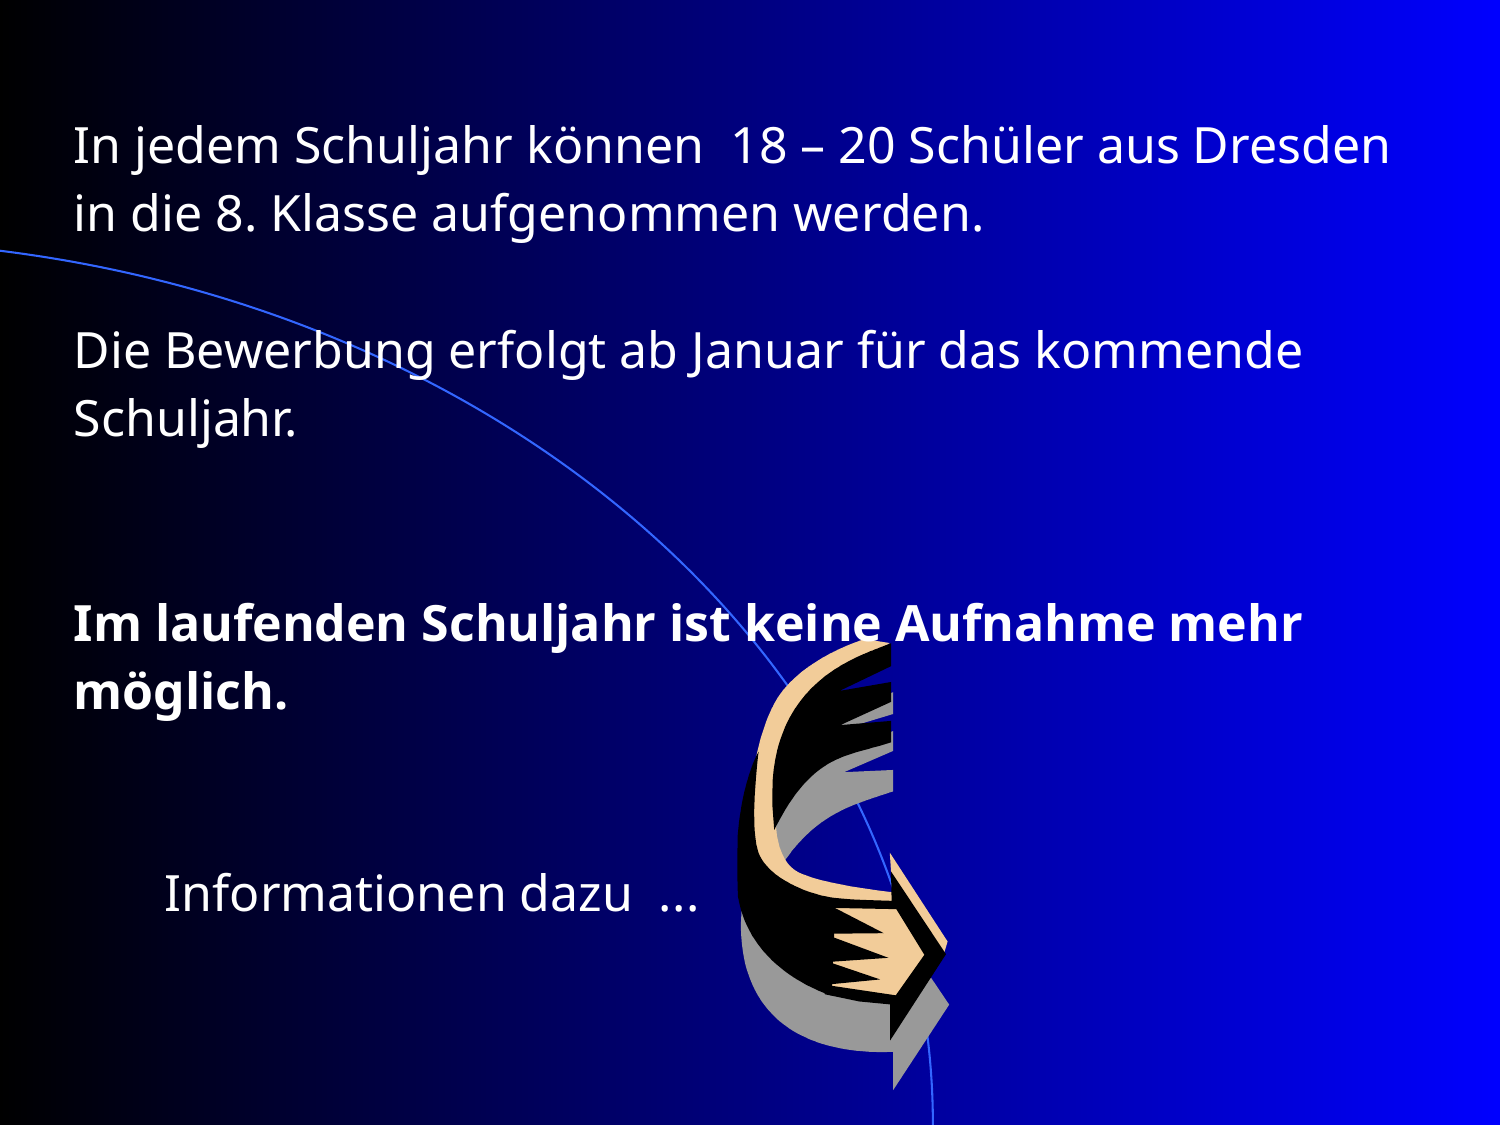

In jedem Schuljahr können 18 – 20 Schüler aus Dresden in die 8. Klasse aufgenommen werden.
Die Bewerbung erfolgt ab Januar für das kommende Schuljahr.
Im laufenden Schuljahr ist keine Aufnahme mehr möglich.
Informationen dazu ...